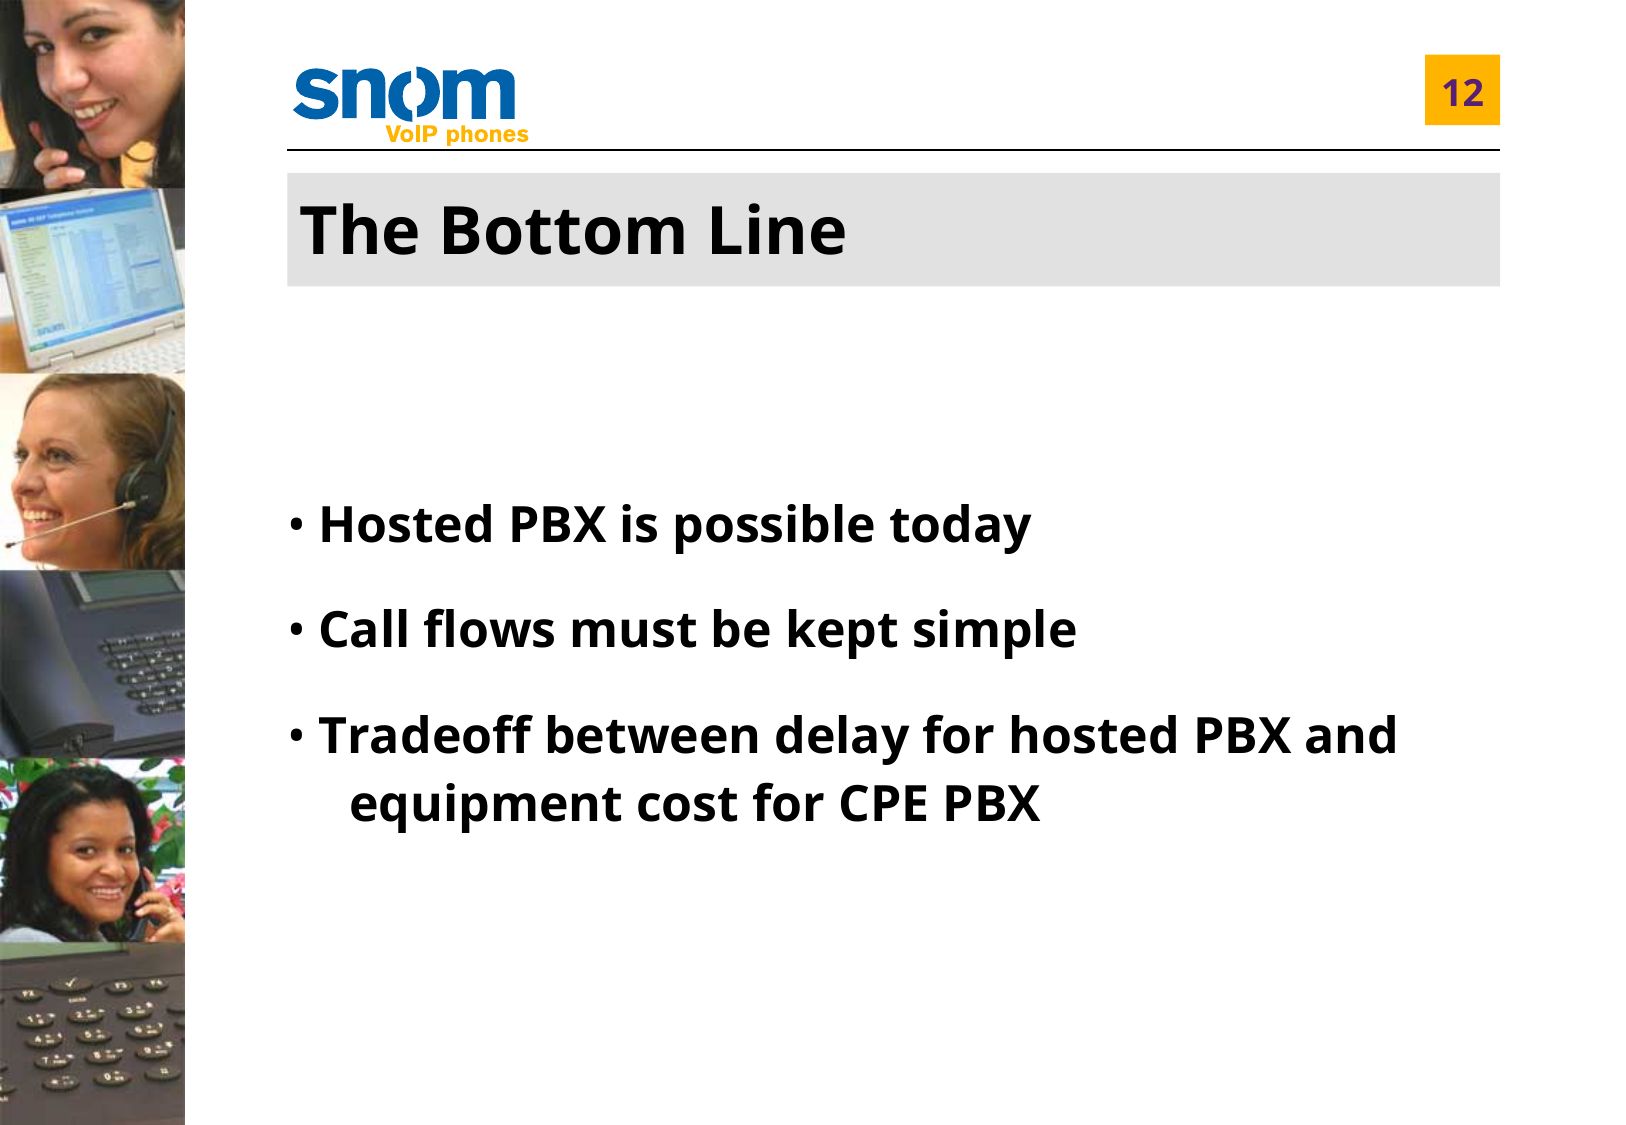

12
# The Bottom Line
Hosted PBX is possible today
Call flows must be kept simple
Tradeoff between delay for hosted PBX and equipment cost for CPE PBX